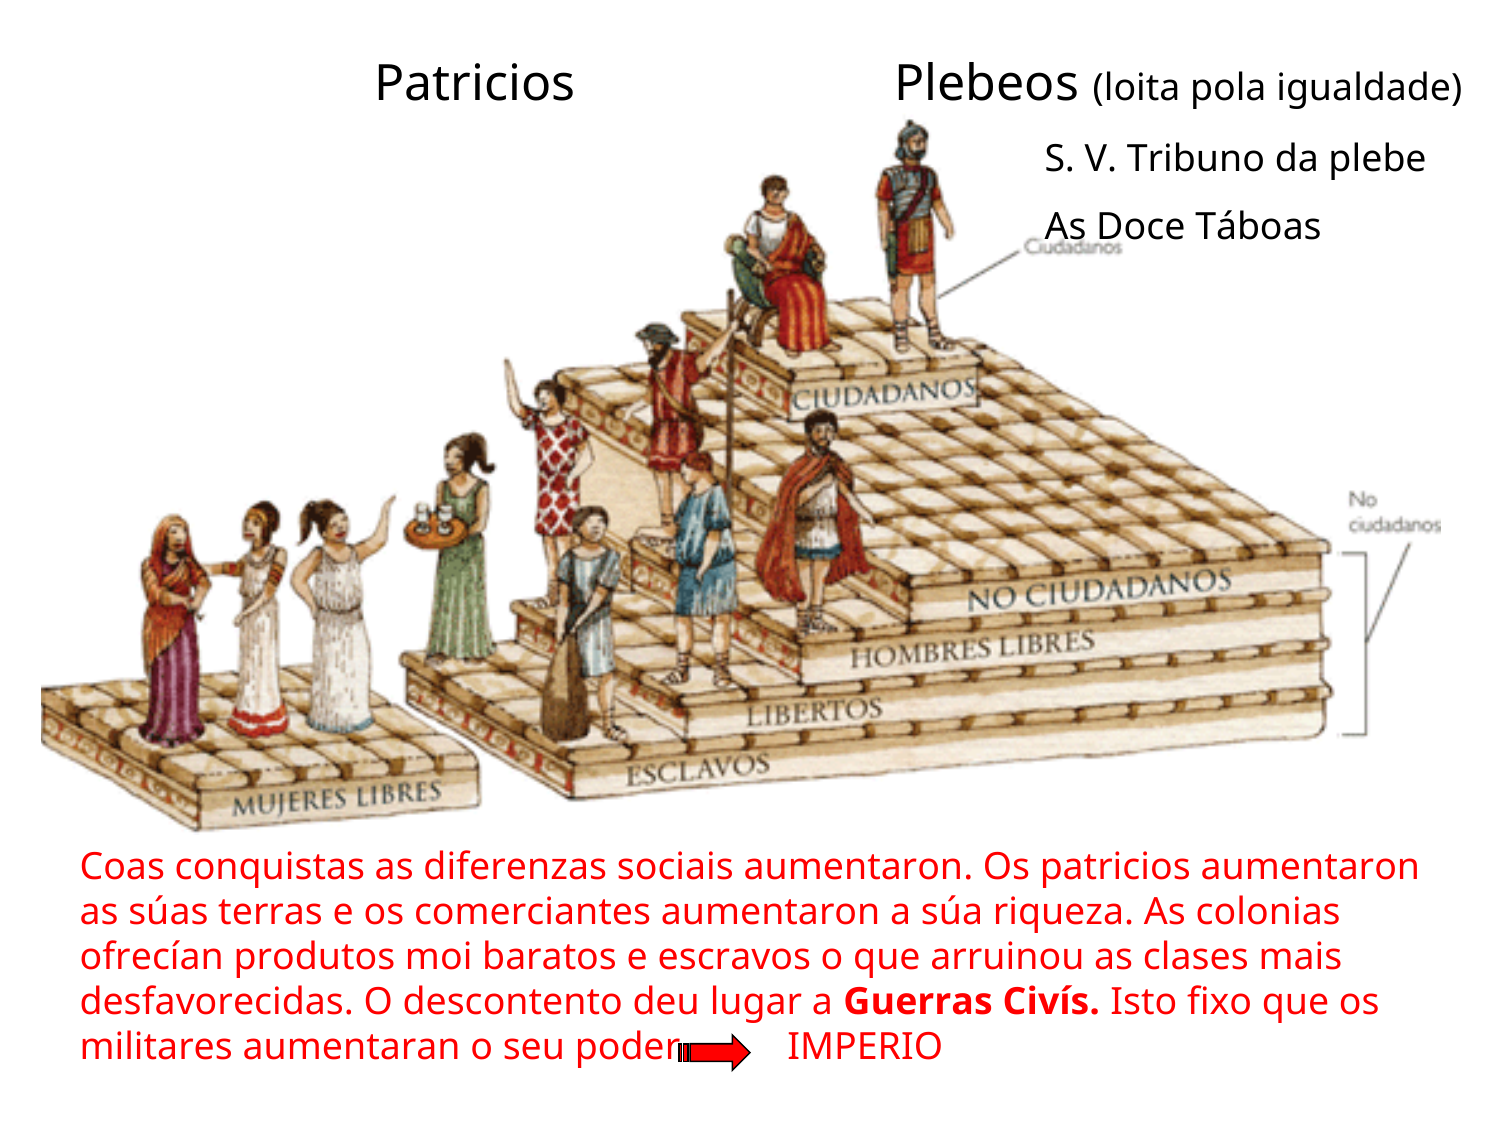

Patricios
Plebeos (loita pola igualdade)
S. V. Tribuno da plebe
As Doce Táboas
Coas conquistas as diferenzas sociais aumentaron. Os patricios aumentaron as súas terras e os comerciantes aumentaron a súa riqueza. As colonias ofrecían produtos moi baratos e escravos o que arruinou as clases mais desfavorecidas. O descontento deu lugar a Guerras Civís. Isto fixo que os militares aumentaran o seu poder. IMPERIO